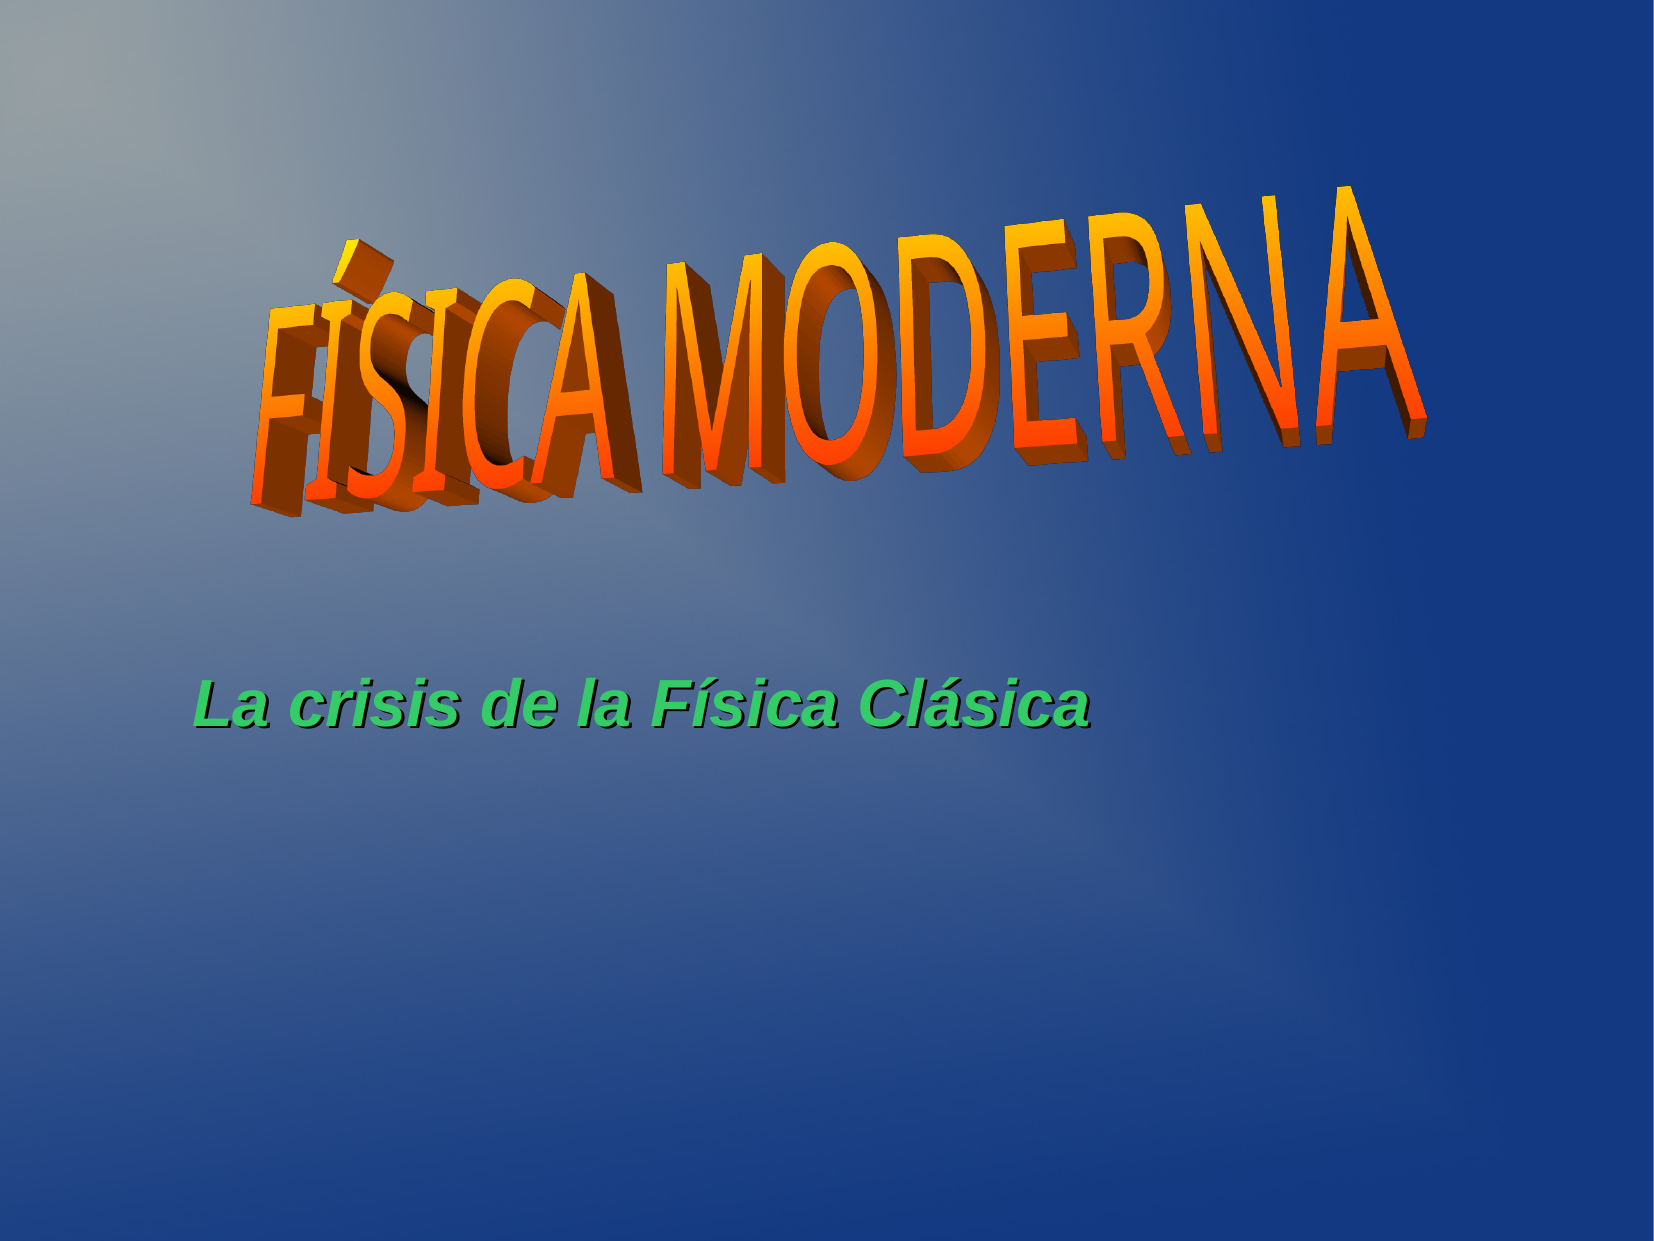

FÍSICA MODERNA
La crisis de la Física Clásica